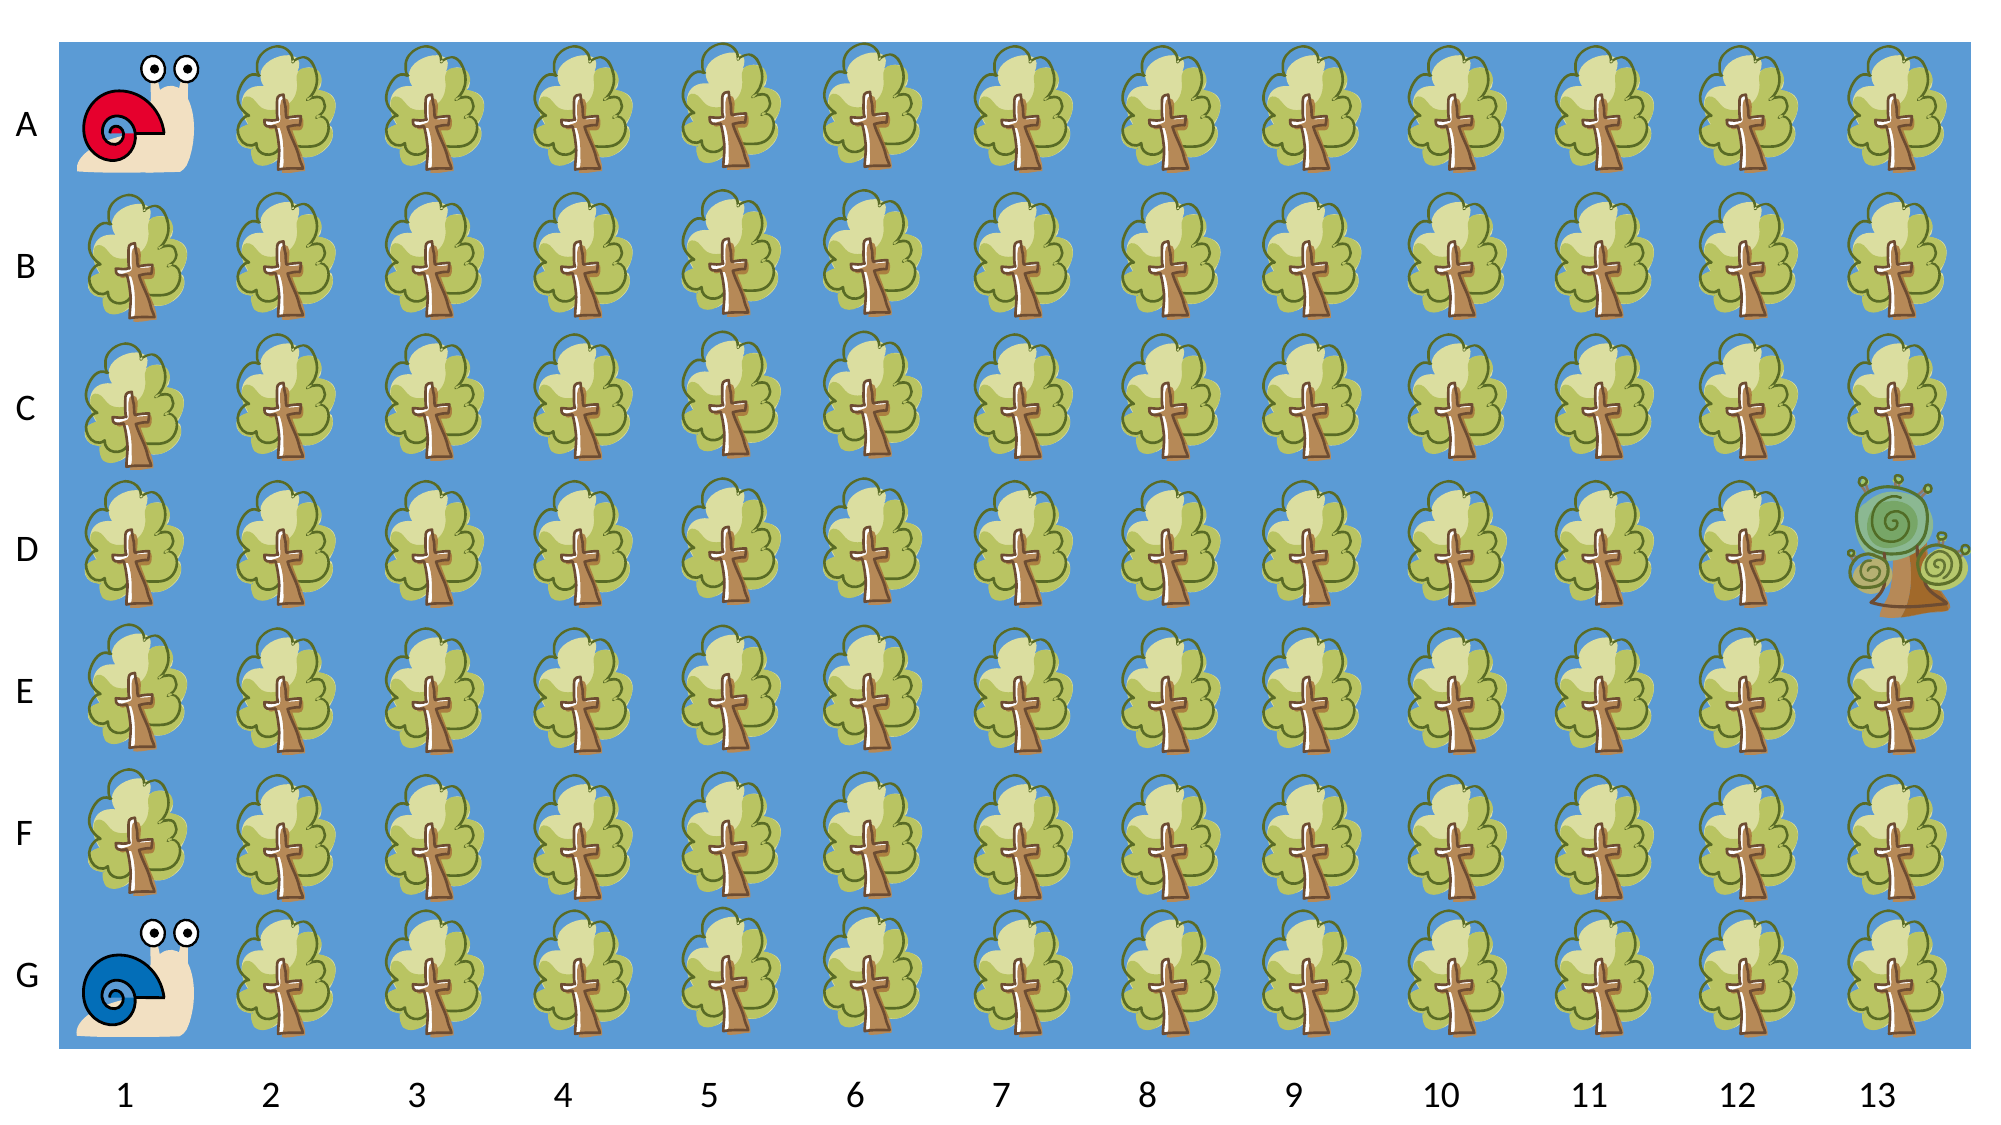

| | | | | | | | | | | | | |
| --- | --- | --- | --- | --- | --- | --- | --- | --- | --- | --- | --- | --- |
| | | | | | | | | | | | | |
| | | | | | | | | | | | | |
| | | | | | | | | | | | | |
| | | | | | | | | | | | | |
| | | | | | | | | | | | | |
| | | | | | | | | | | | | |
A
B
C
D
E
F
G
1 2 3 4 5 6 7 8 9 10 11 12 13